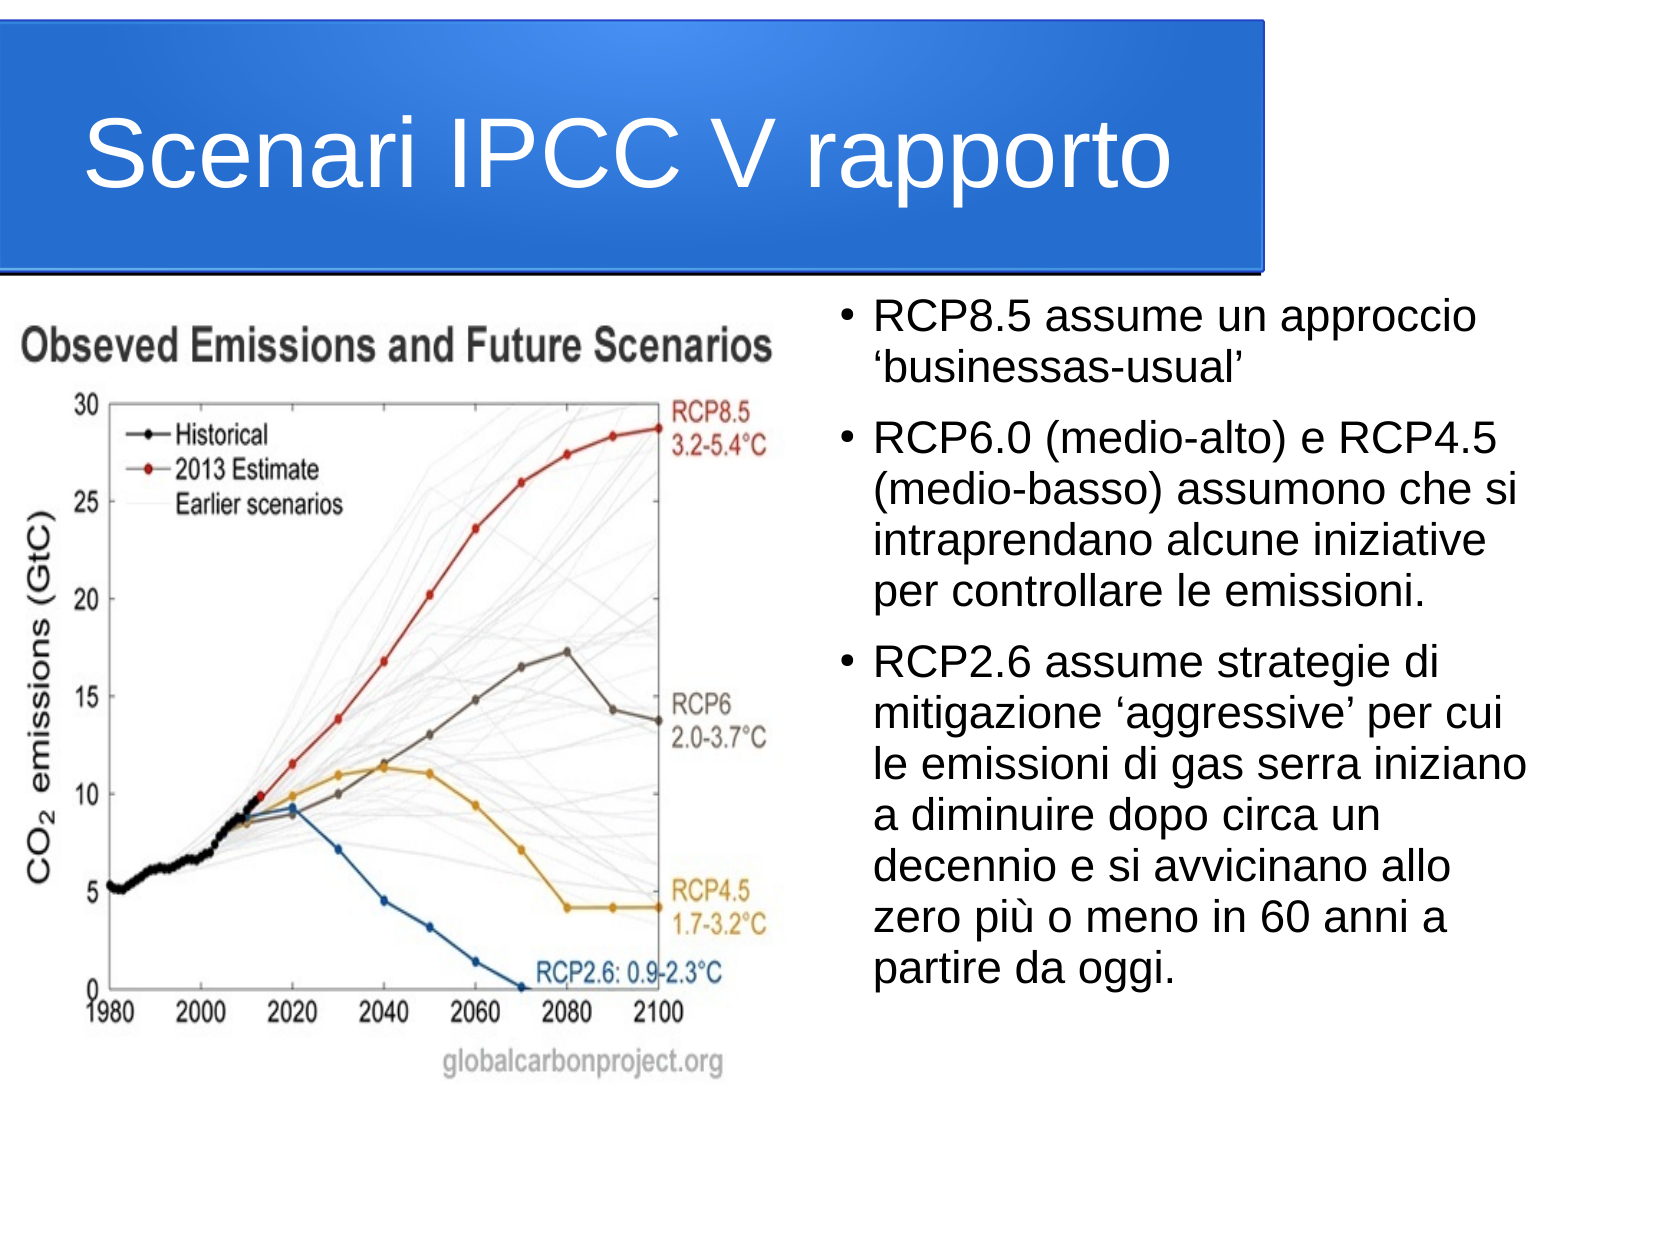

# Scenari IPCC V rapporto
RCP8.5 assume un approccio ‘businessas-usual’
RCP6.0 (medio-alto) e RCP4.5 (medio-basso) assumono che si intraprendano alcune iniziative per controllare le emissioni.
RCP2.6 assume strategie di mitigazione ‘aggressive’ per cui le emissioni di gas serra iniziano a diminuire dopo circa un decennio e si avvicinano allo zero più o meno in 60 anni a partire da oggi.